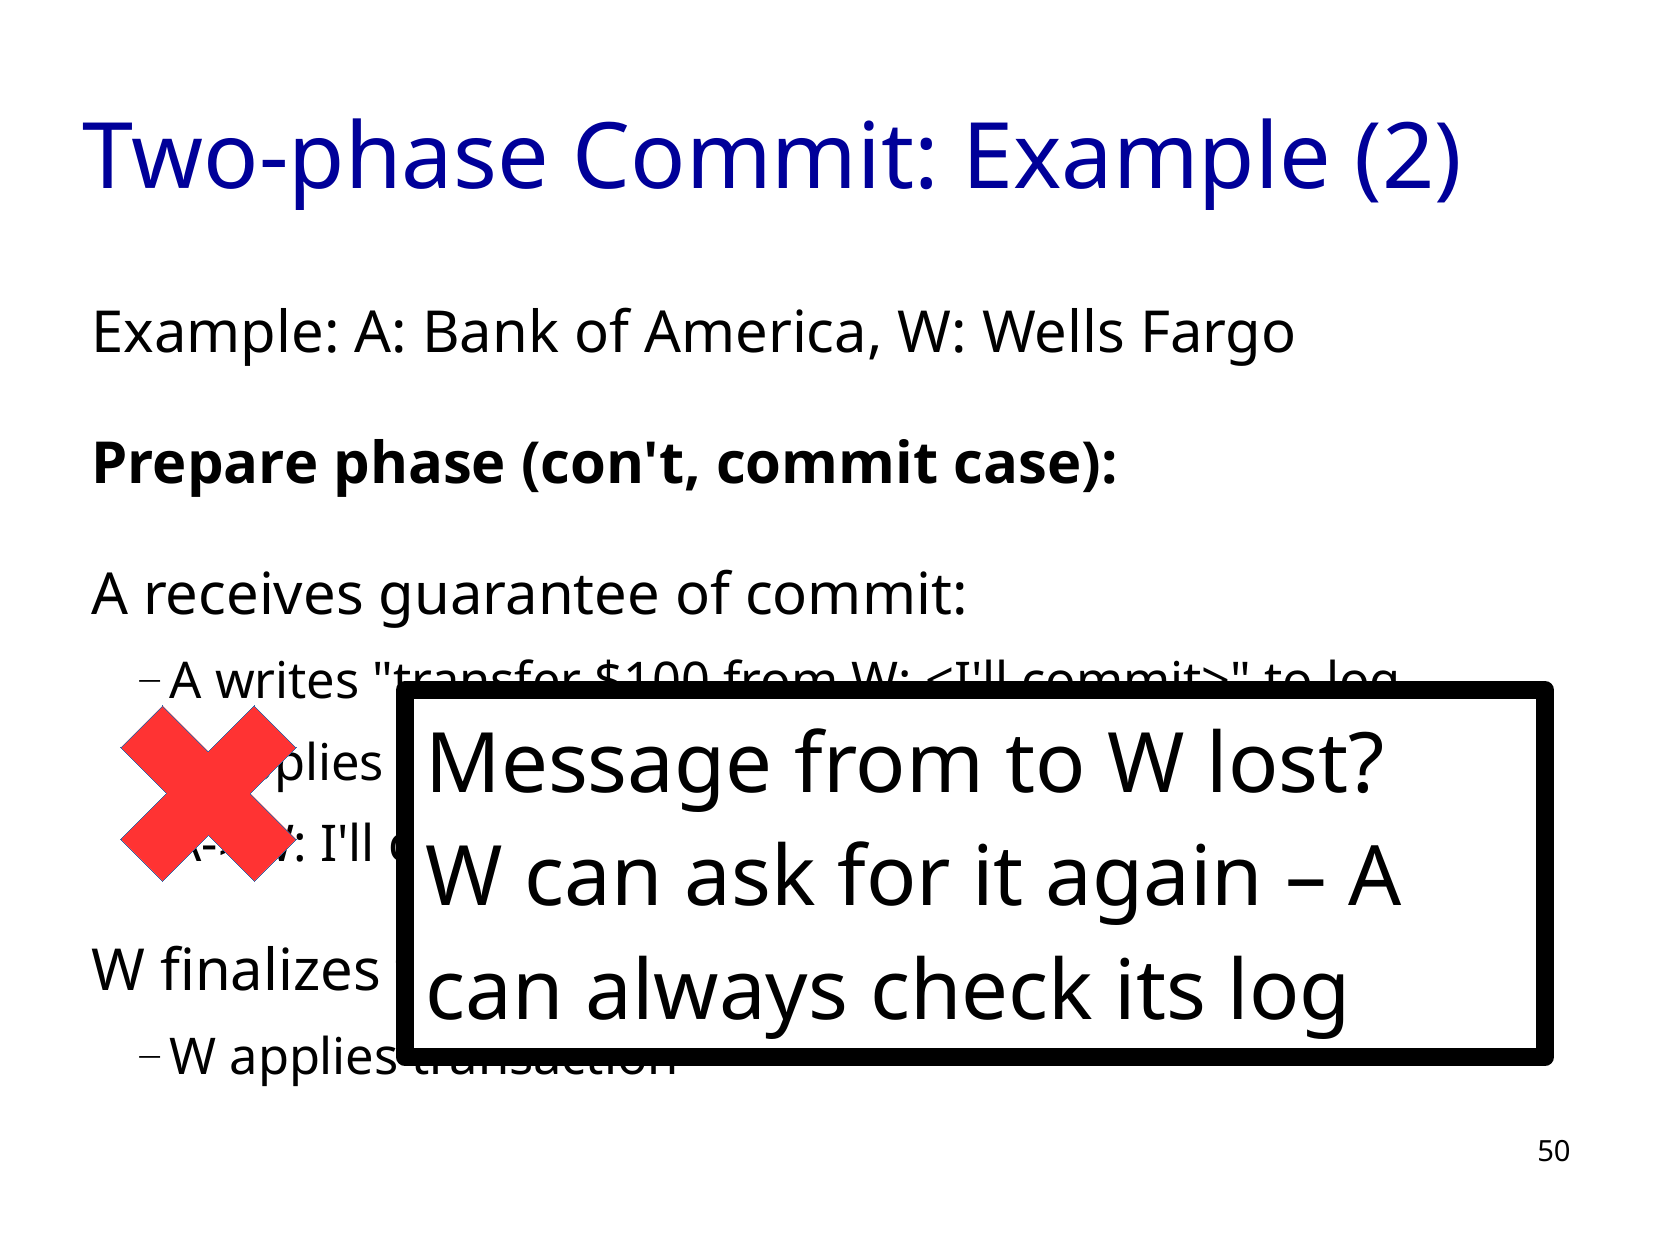

# Two-phase Commit: Example (2)
Example: A: Bank of America, W: Wells Fargo
Prepare phase (con't, commit case):
A receives guarantee of commit:
A writes "transfer $100 from W; <I'll commit>" to log
A applies transaction
A->W: I'll commit, too
W finalizes transaction:
W applies transaction
Message from to W lost?
W can ask for it again – A can always check its log
50